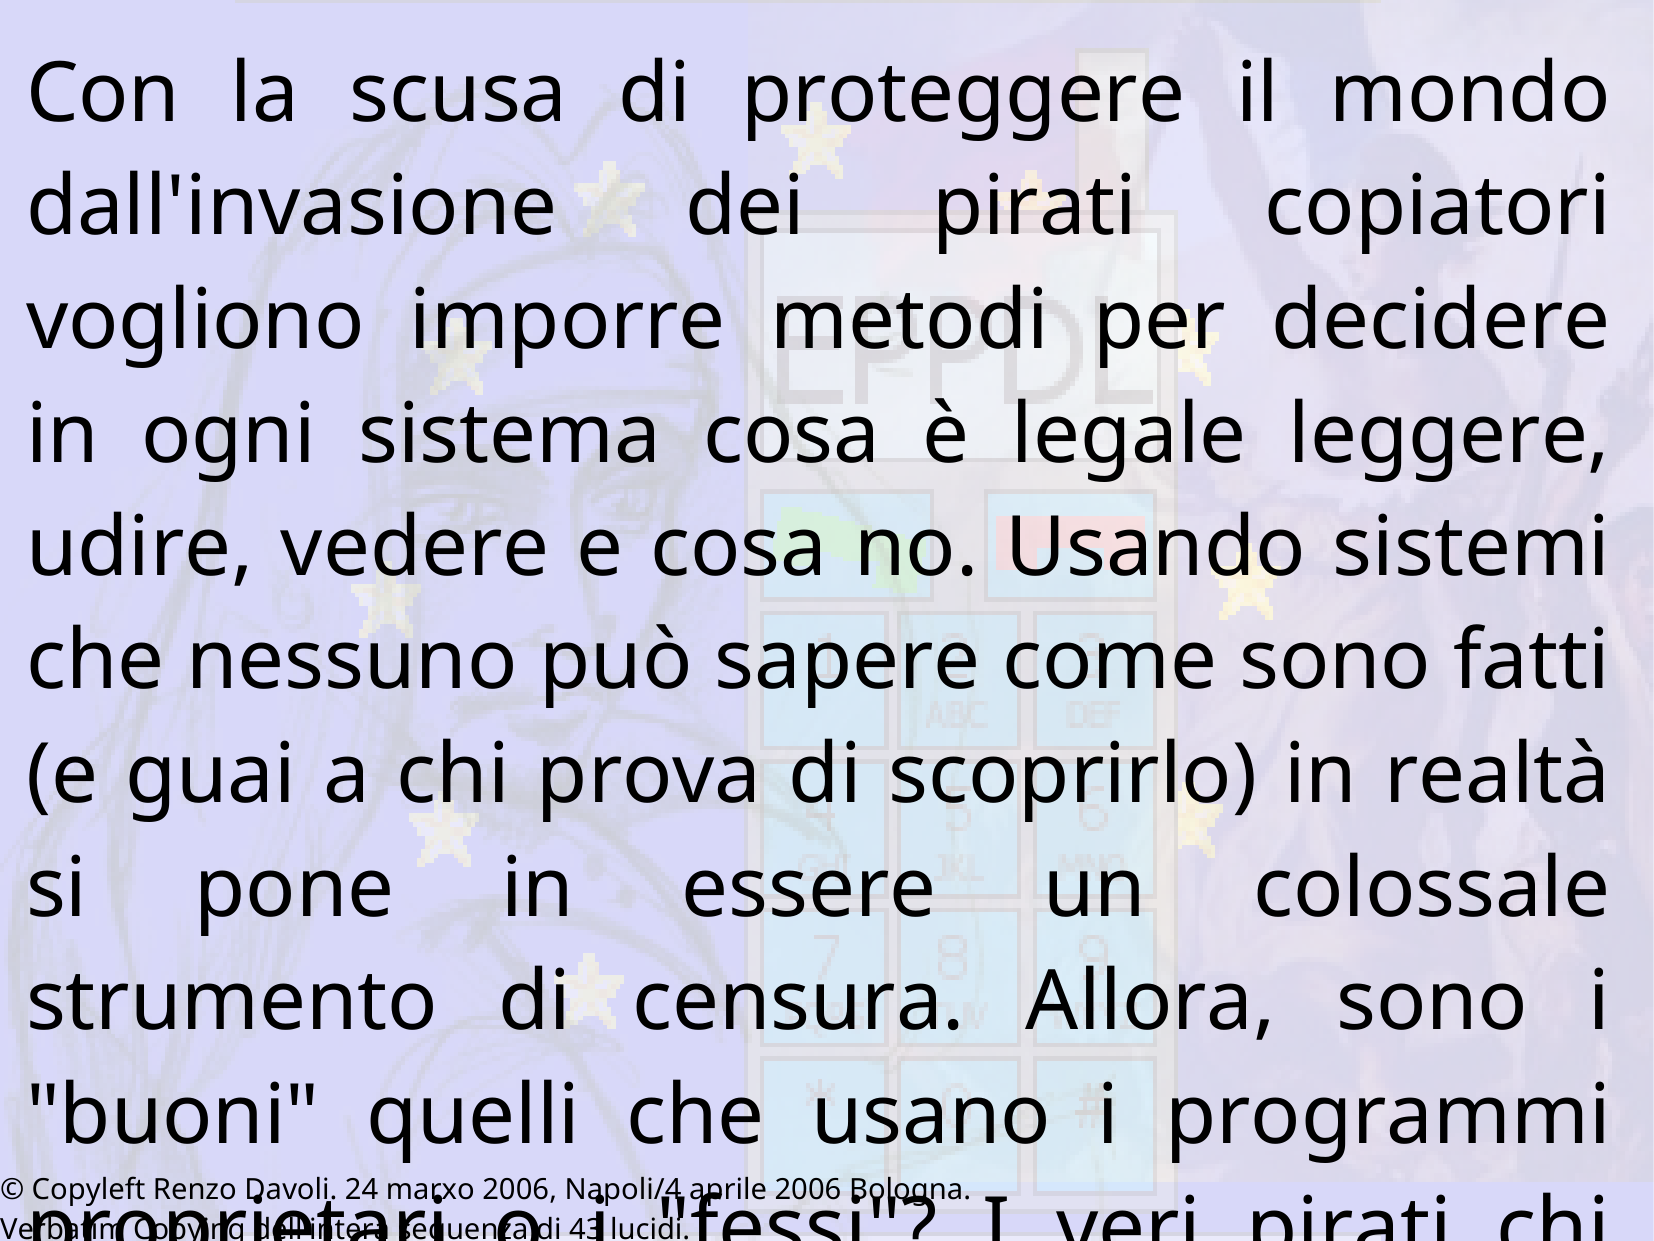

Con la scusa di proteggere il mondo dall'invasione dei pirati copiatori vogliono imporre metodi per decidere in ogni sistema cosa è legale leggere, udire, vedere e cosa no. Usando sistemi che nessuno può sapere come sono fatti (e guai a chi prova di scoprirlo) in realtà si pone in essere un colossale strumento di censura. Allora, sono i "buoni" quelli che usano i programmi proprietari o i "fessi"? I veri pirati chi sono? Quelli che sottobanco, in modo non autorizzato divulgano elementi di cultura (ripeto ancora una volta: atto immorale e condannabile) o sono pirati coloro che vogliono rubare la libertà di diffonderla la cultura? Sono più simili ai pirati questi ultimi, perché una libertà al contrario della conoscenza, è come un bene materiale, se me l'hanno rubata non ce l'ho più .